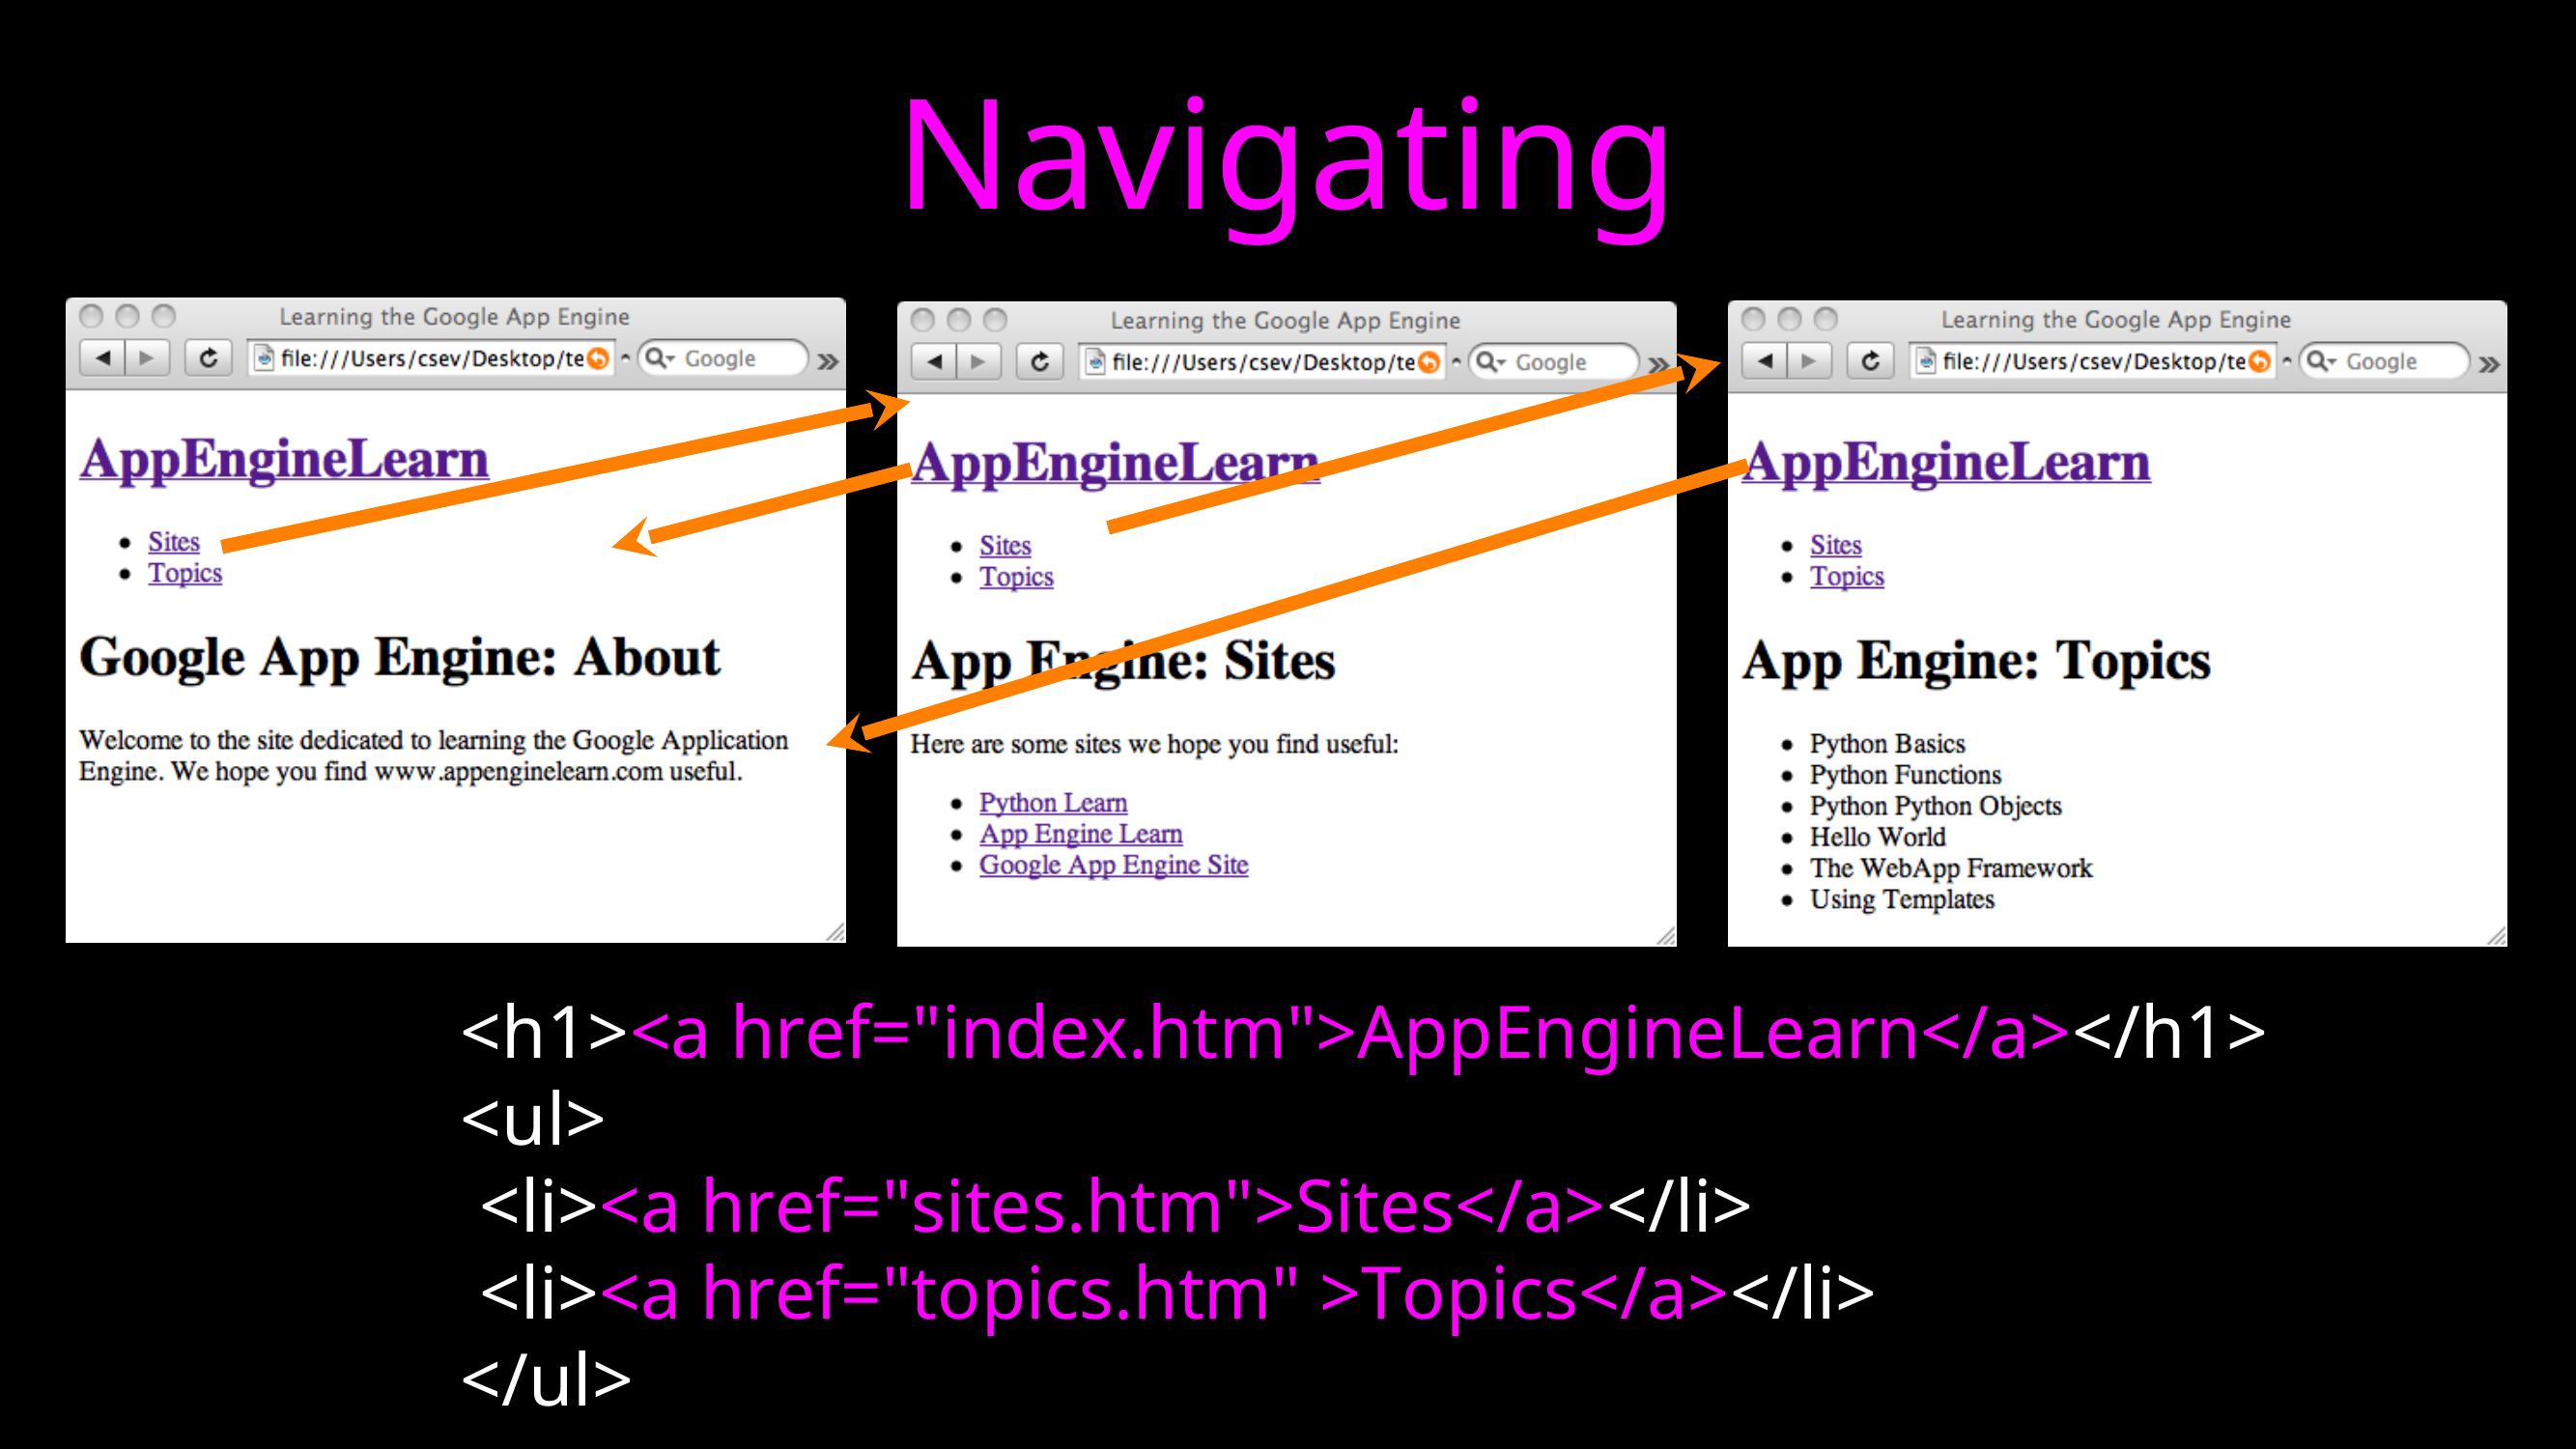

# Navigating
<h1><a href="index.htm">AppEngineLearn</a></h1>
<ul>
 <li><a href="sites.htm">Sites</a></li>
 <li><a href="topics.htm" >Topics</a></li>
</ul>